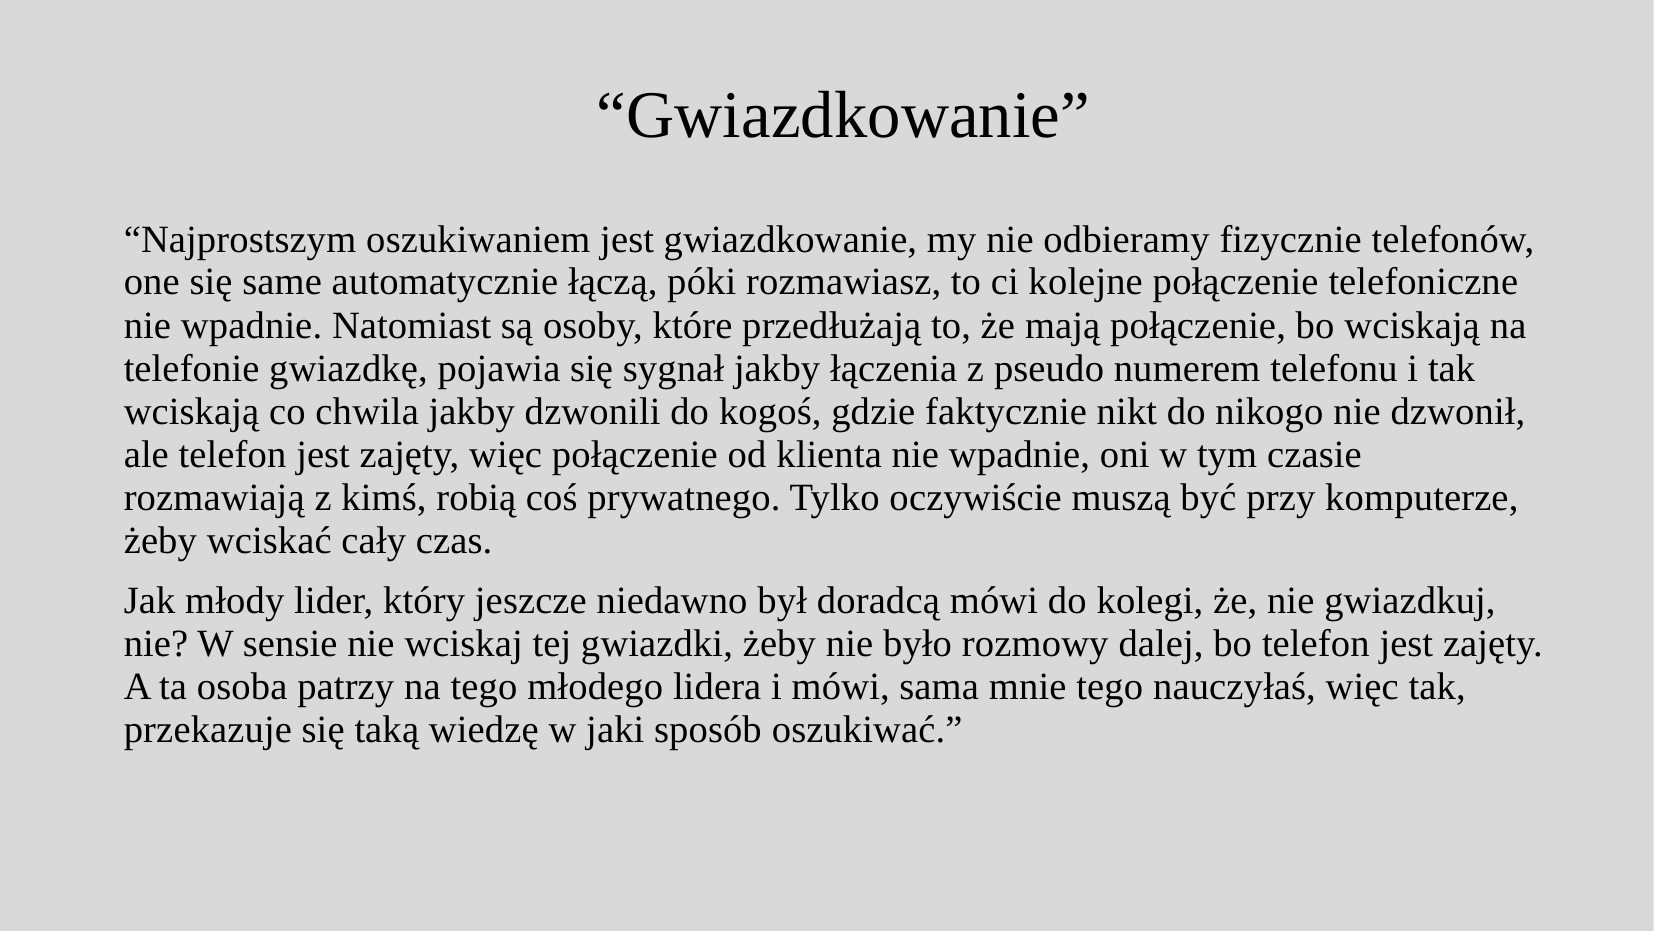

# “Gwiazdkowanie”
“Najprostszym oszukiwaniem jest gwiazdkowanie, my nie odbieramy fizycznie telefonów, one się same automatycznie łączą, póki rozmawiasz, to ci kolejne połączenie telefoniczne nie wpadnie. Natomiast są osoby, które przedłużają to, że mają połączenie, bo wciskają na telefonie gwiazdkę, pojawia się sygnał jakby łączenia z pseudo numerem telefonu i tak wciskają co chwila jakby dzwonili do kogoś, gdzie faktycznie nikt do nikogo nie dzwonił, ale telefon jest zajęty, więc połączenie od klienta nie wpadnie, oni w tym czasie rozmawiają z kimś, robią coś prywatnego. Tylko oczywiście muszą być przy komputerze, żeby wciskać cały czas.
Jak młody lider, który jeszcze niedawno był doradcą mówi do kolegi, że, nie gwiazdkuj, nie? W sensie nie wciskaj tej gwiazdki, żeby nie było rozmowy dalej, bo telefon jest zajęty. A ta osoba patrzy na tego młodego lidera i mówi, sama mnie tego nauczyłaś, więc tak, przekazuje się taką wiedzę w jaki sposób oszukiwać.”